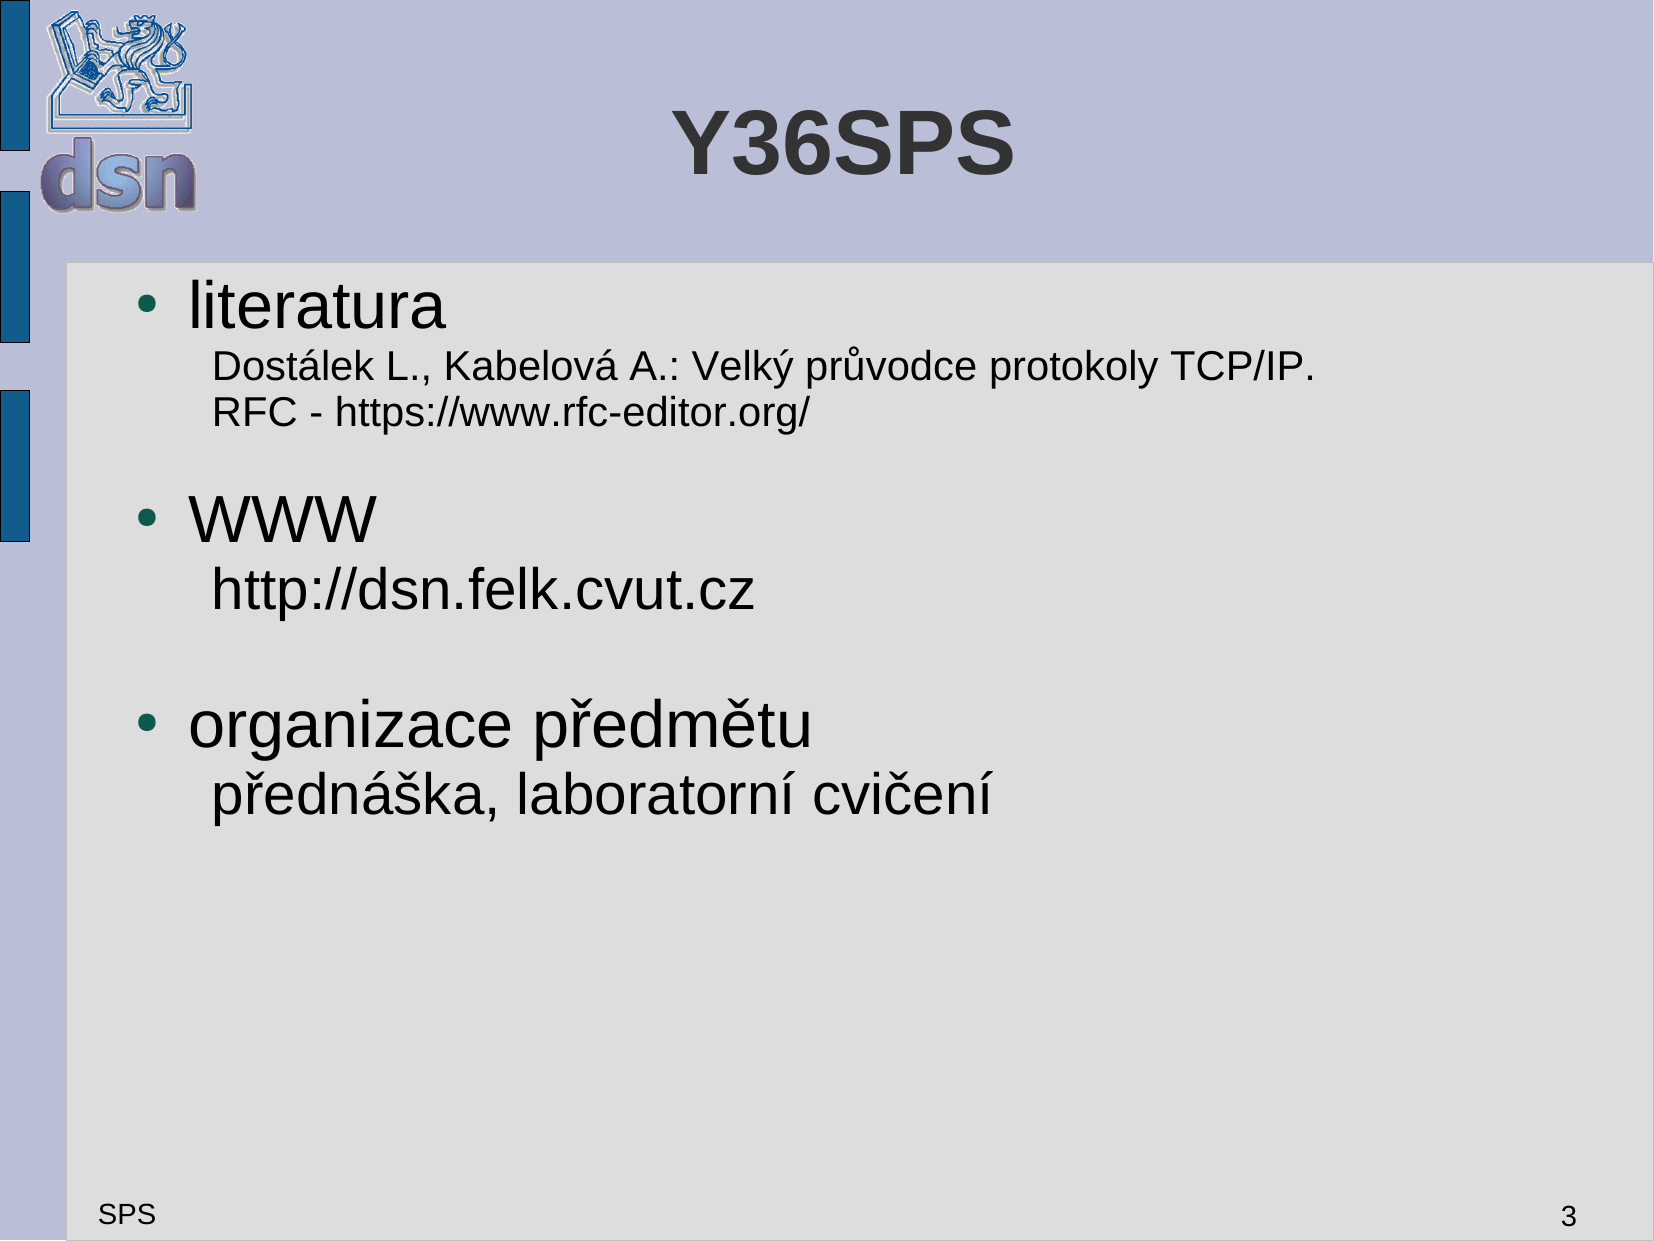

# Y36SPS
literatura
Dostálek L., Kabelová A.: Velký průvodce protokoly TCP/IP.
RFC - https://www.rfc-editor.org/
WWW
http://dsn.felk.cvut.cz
organizace předmětu
přednáška, laboratorní cvičení